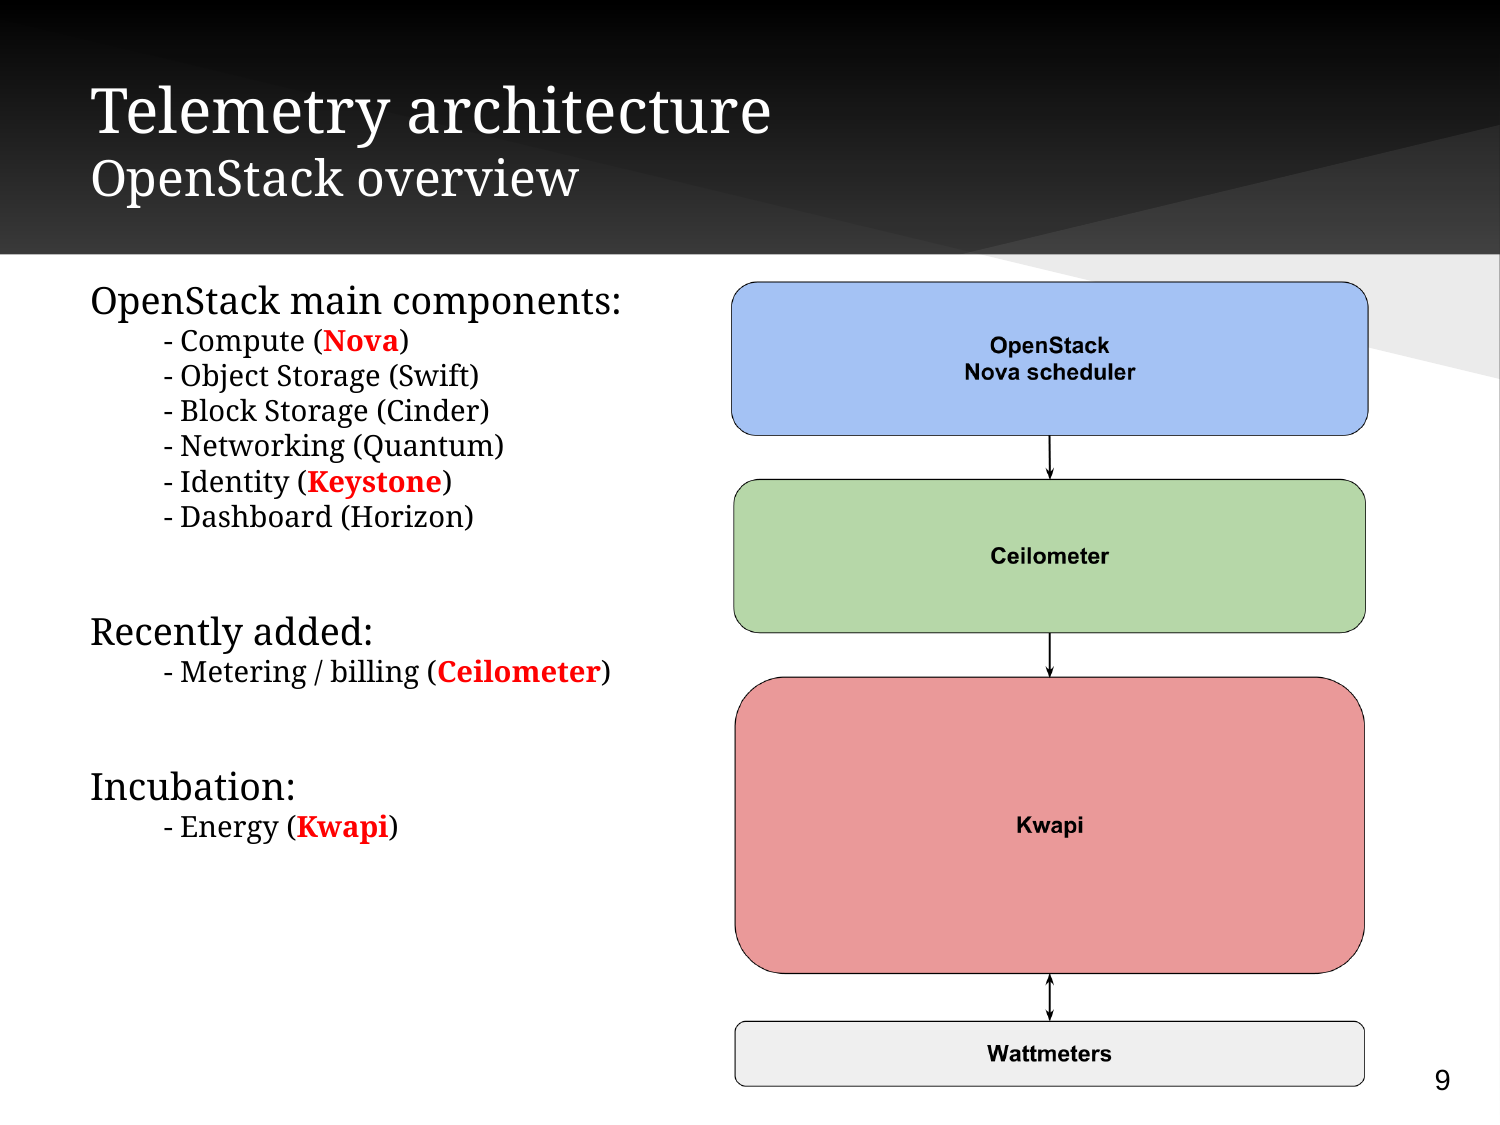

# Telemetry architecture OpenStack overview
OpenStack main components:
	- Compute (Nova)
	- Object Storage (Swift)
	- Block Storage (Cinder)
	- Networking (Quantum)
	- Identity (Keystone)
	- Dashboard (Horizon)
Recently added:
	- Metering / billing (Ceilometer)
Incubation:
	- Energy (Kwapi)
9